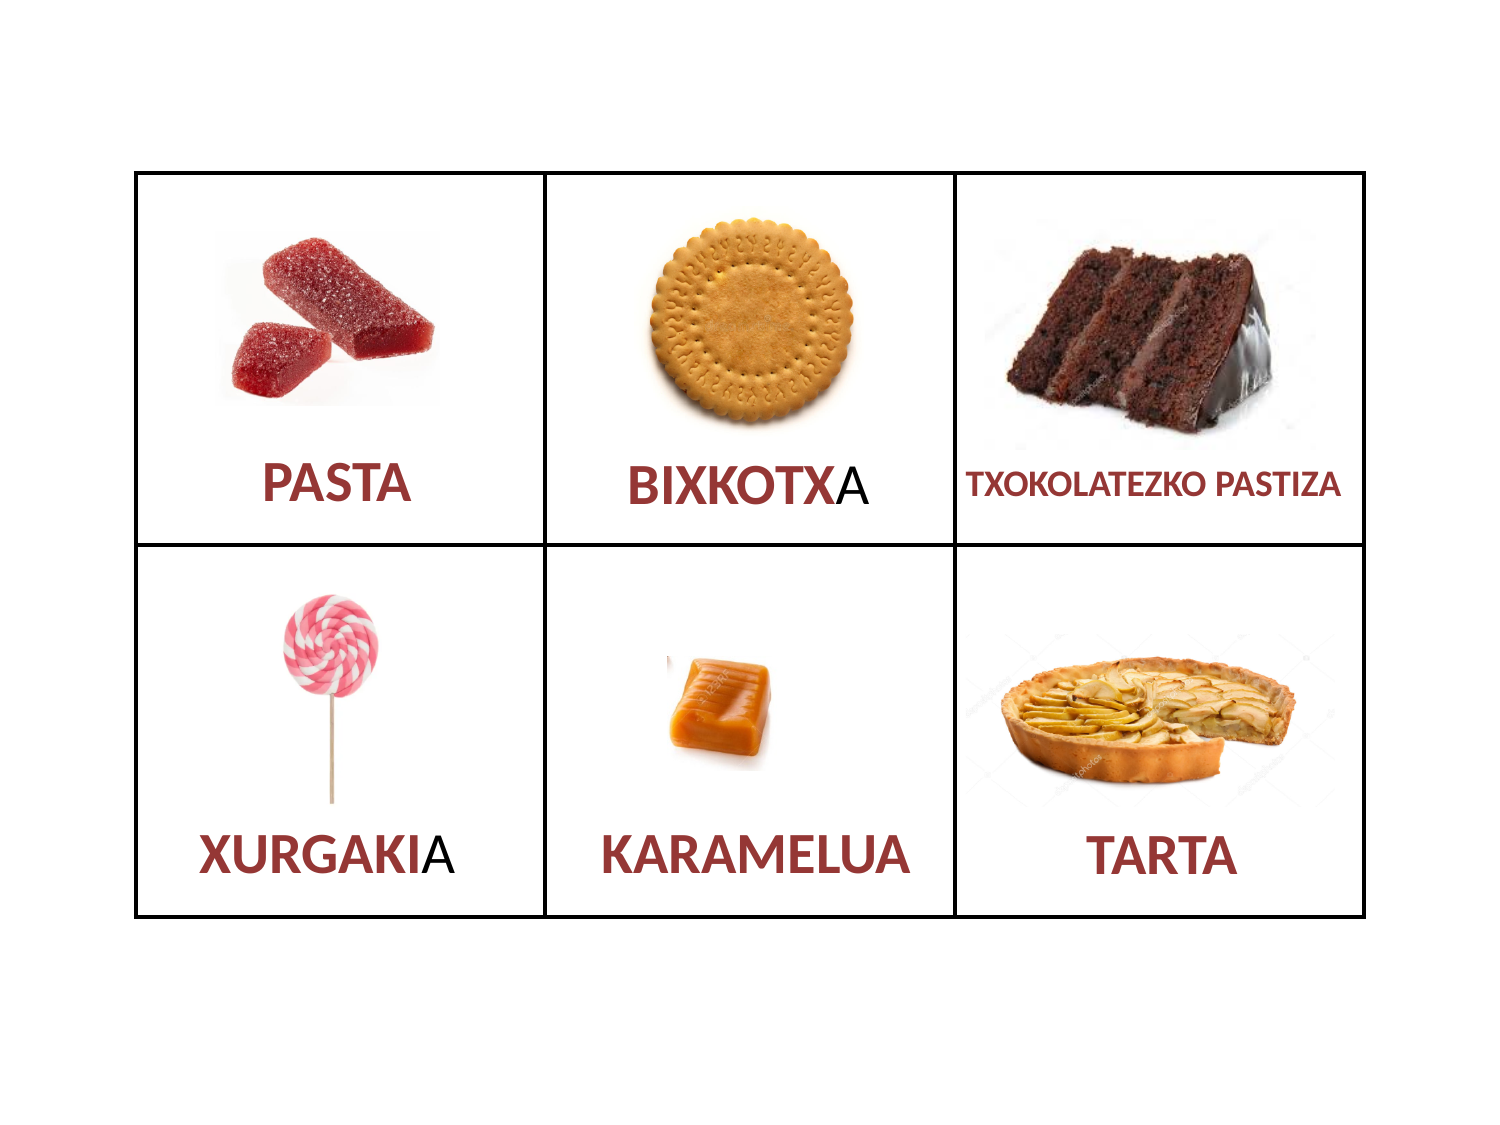

| | | |
| --- | --- | --- |
| | | |
PASTA
BIXKOTXA
TXOKOLATEZKO PASTIZA
XURGAKIA
KARAMELUA
TARTA